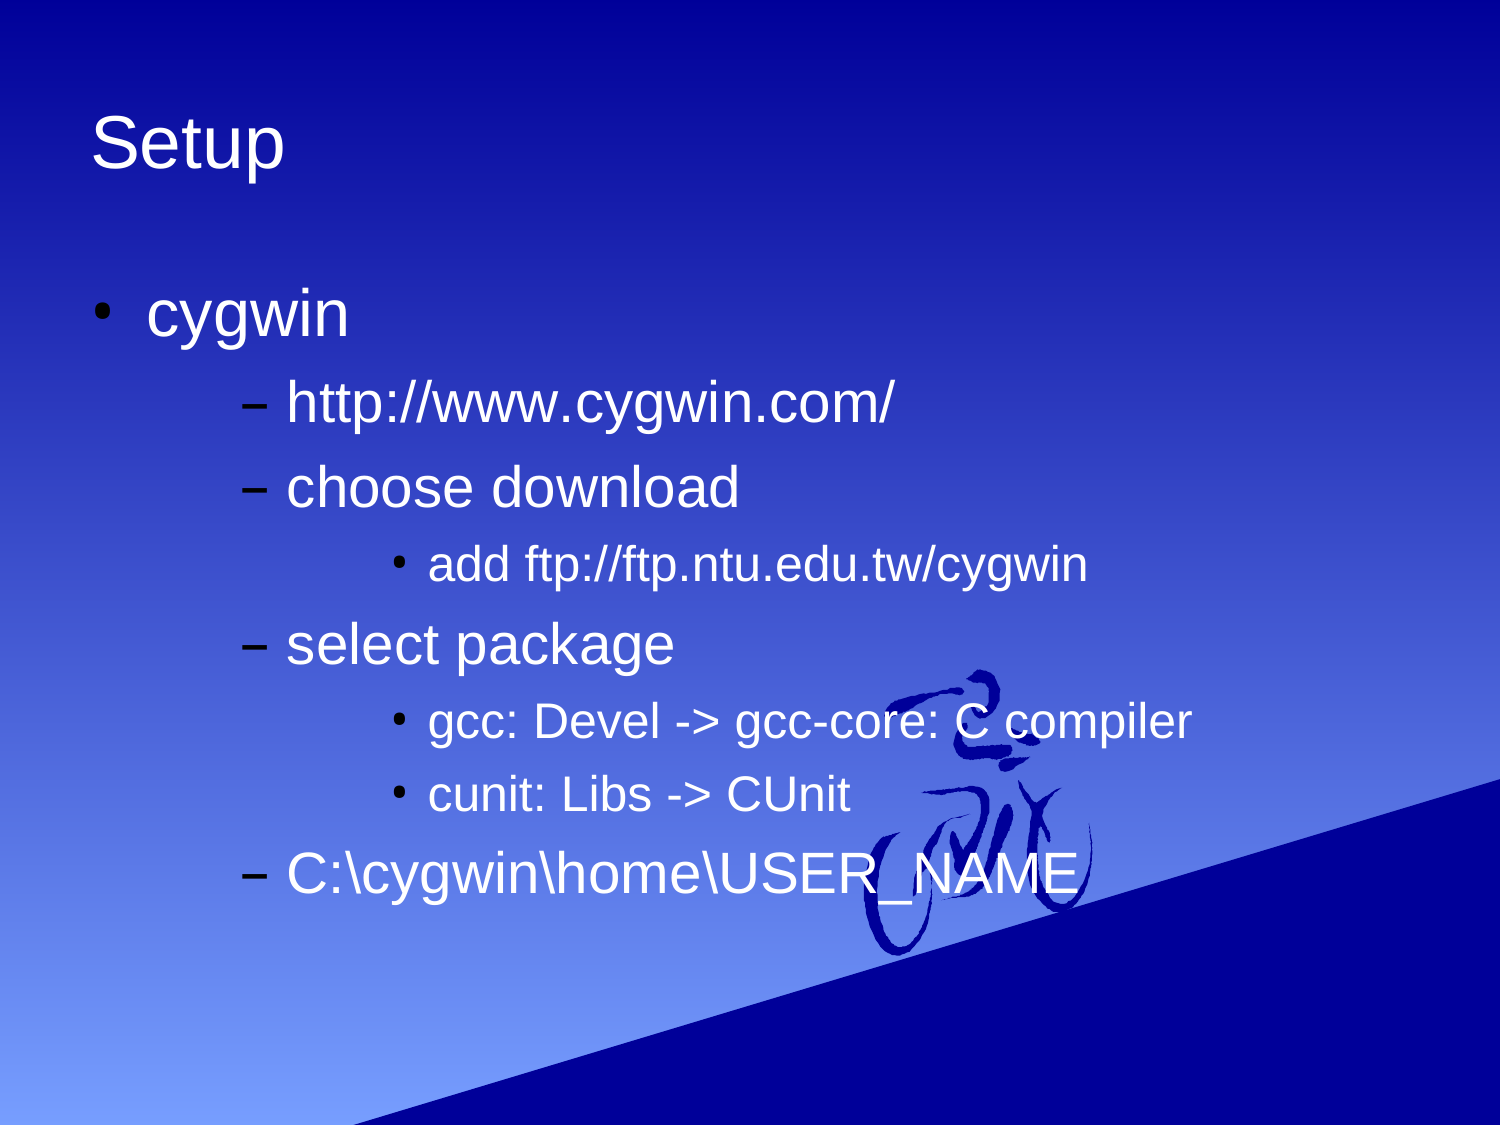

# Setup
cygwin
http://www.cygwin.com/
choose download
add ftp://ftp.ntu.edu.tw/cygwin
select package
gcc: Devel -> gcc-core: C compiler
cunit: Libs -> CUnit
C:\cygwin\home\USER_NAME